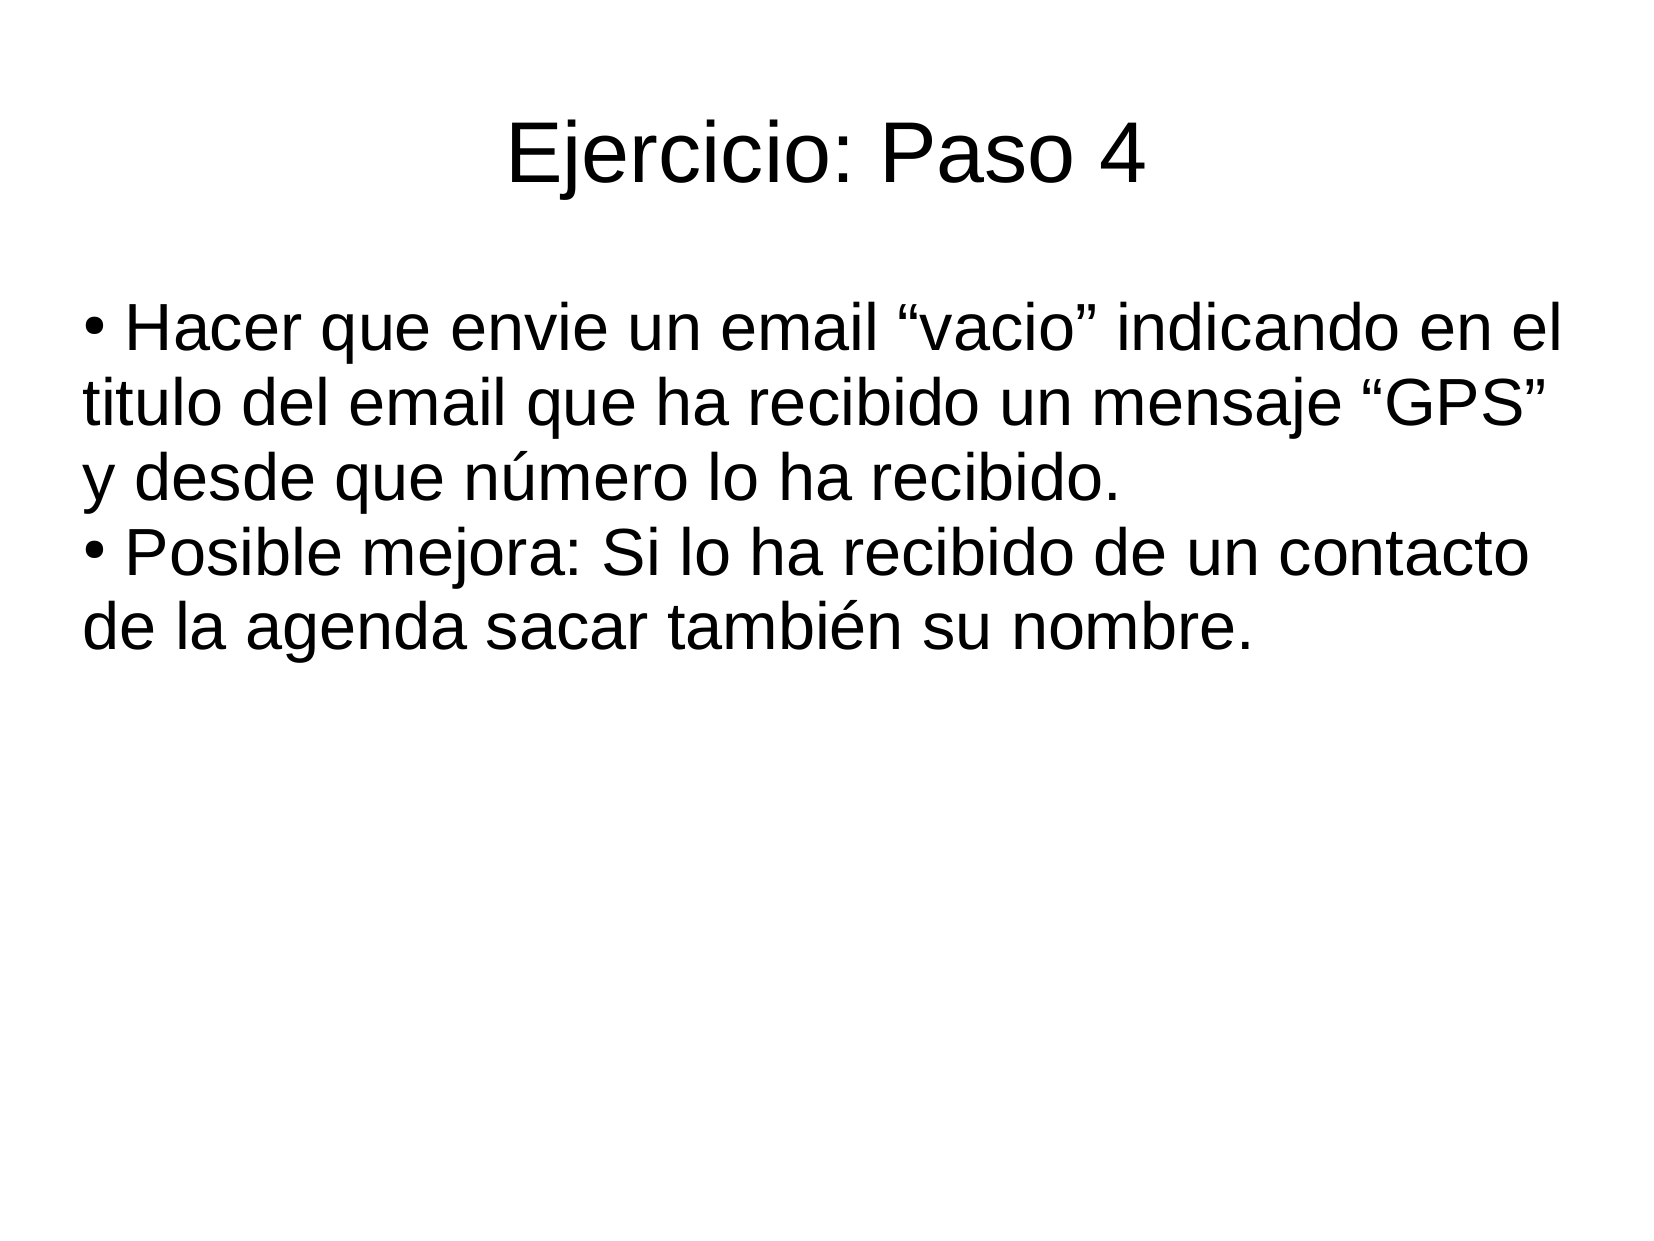

# Ejercicio: Paso 4
 Hacer que envie un email “vacio” indicando en el titulo del email que ha recibido un mensaje “GPS” y desde que número lo ha recibido.
 Posible mejora: Si lo ha recibido de un contacto de la agenda sacar también su nombre.